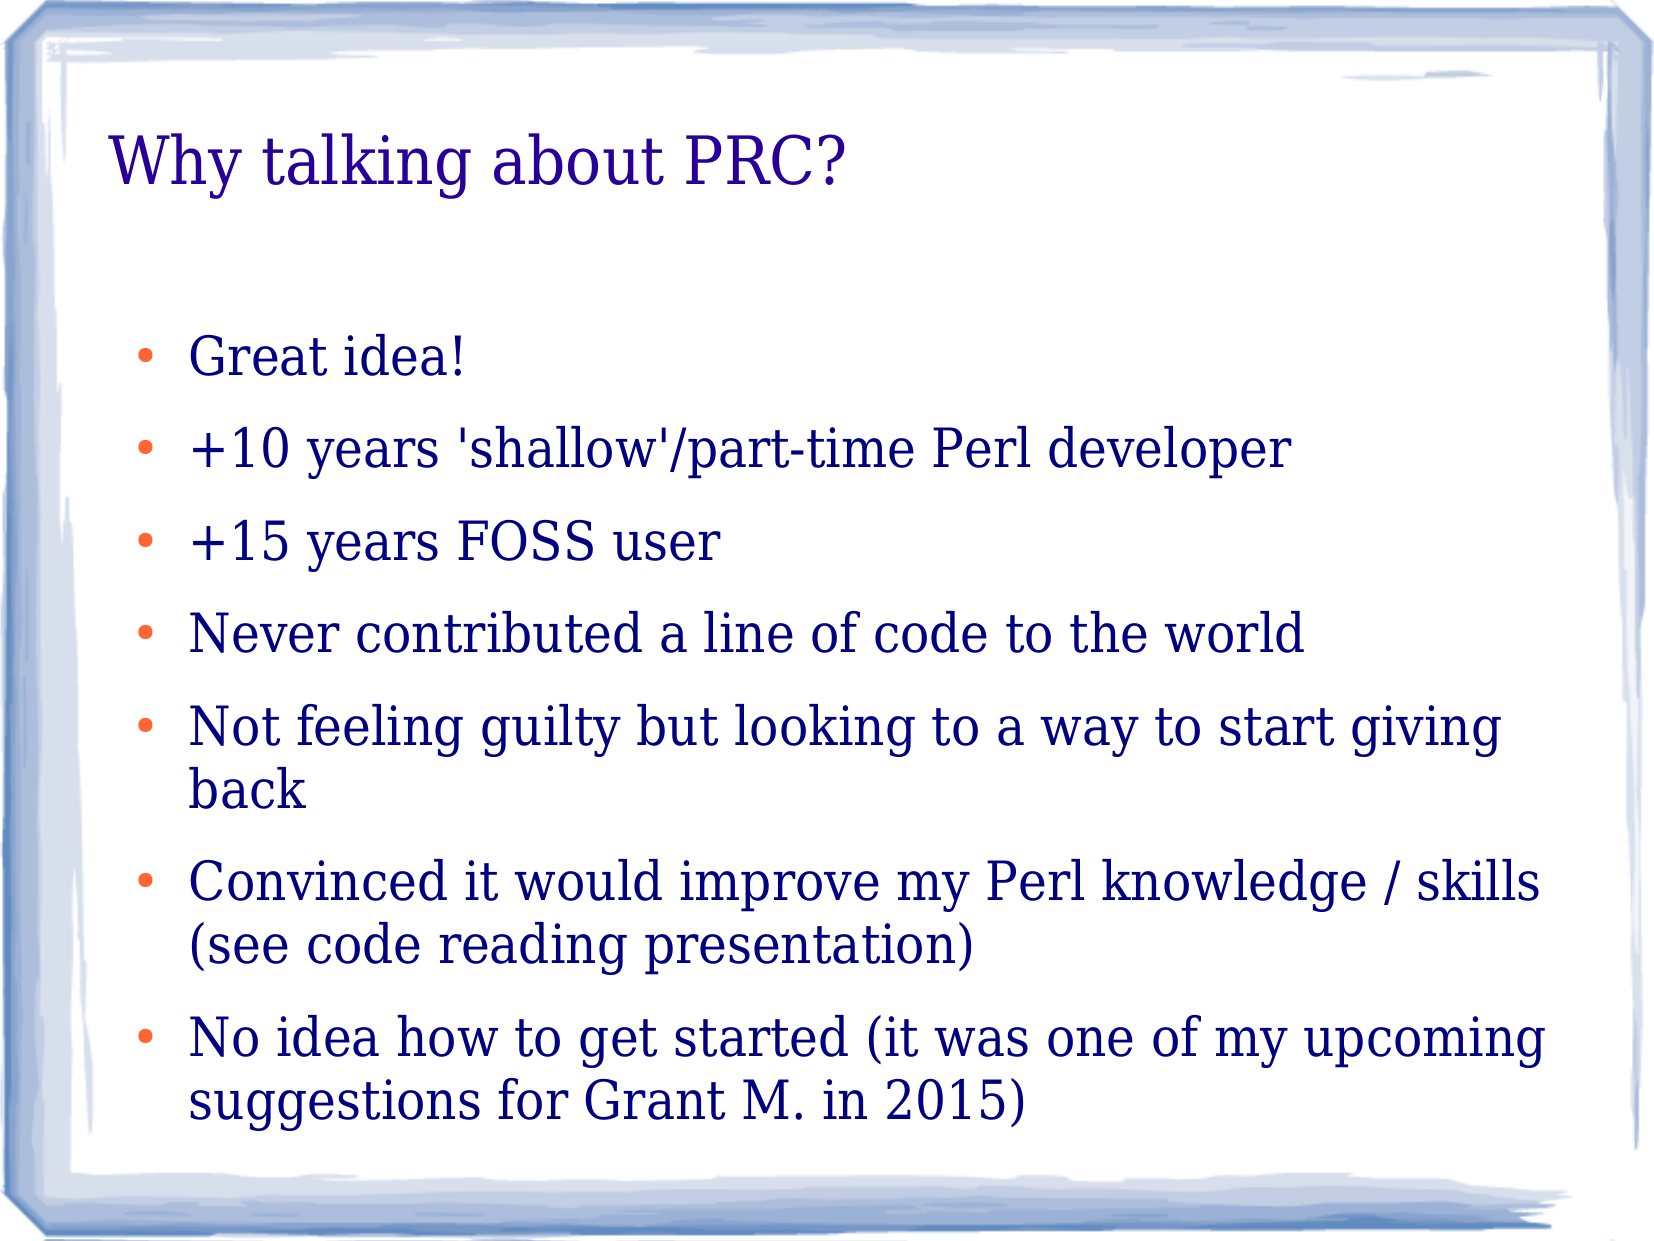

# Why talking about PRC?
Great idea!
+10 years 'shallow'/part-time Perl developer
+15 years FOSS user
Never contributed a line of code to the world
Not feeling guilty but looking to a way to start giving back
Convinced it would improve my Perl knowledge / skills (see code reading presentation)
No idea how to get started (it was one of my upcoming suggestions for Grant M. in 2015)